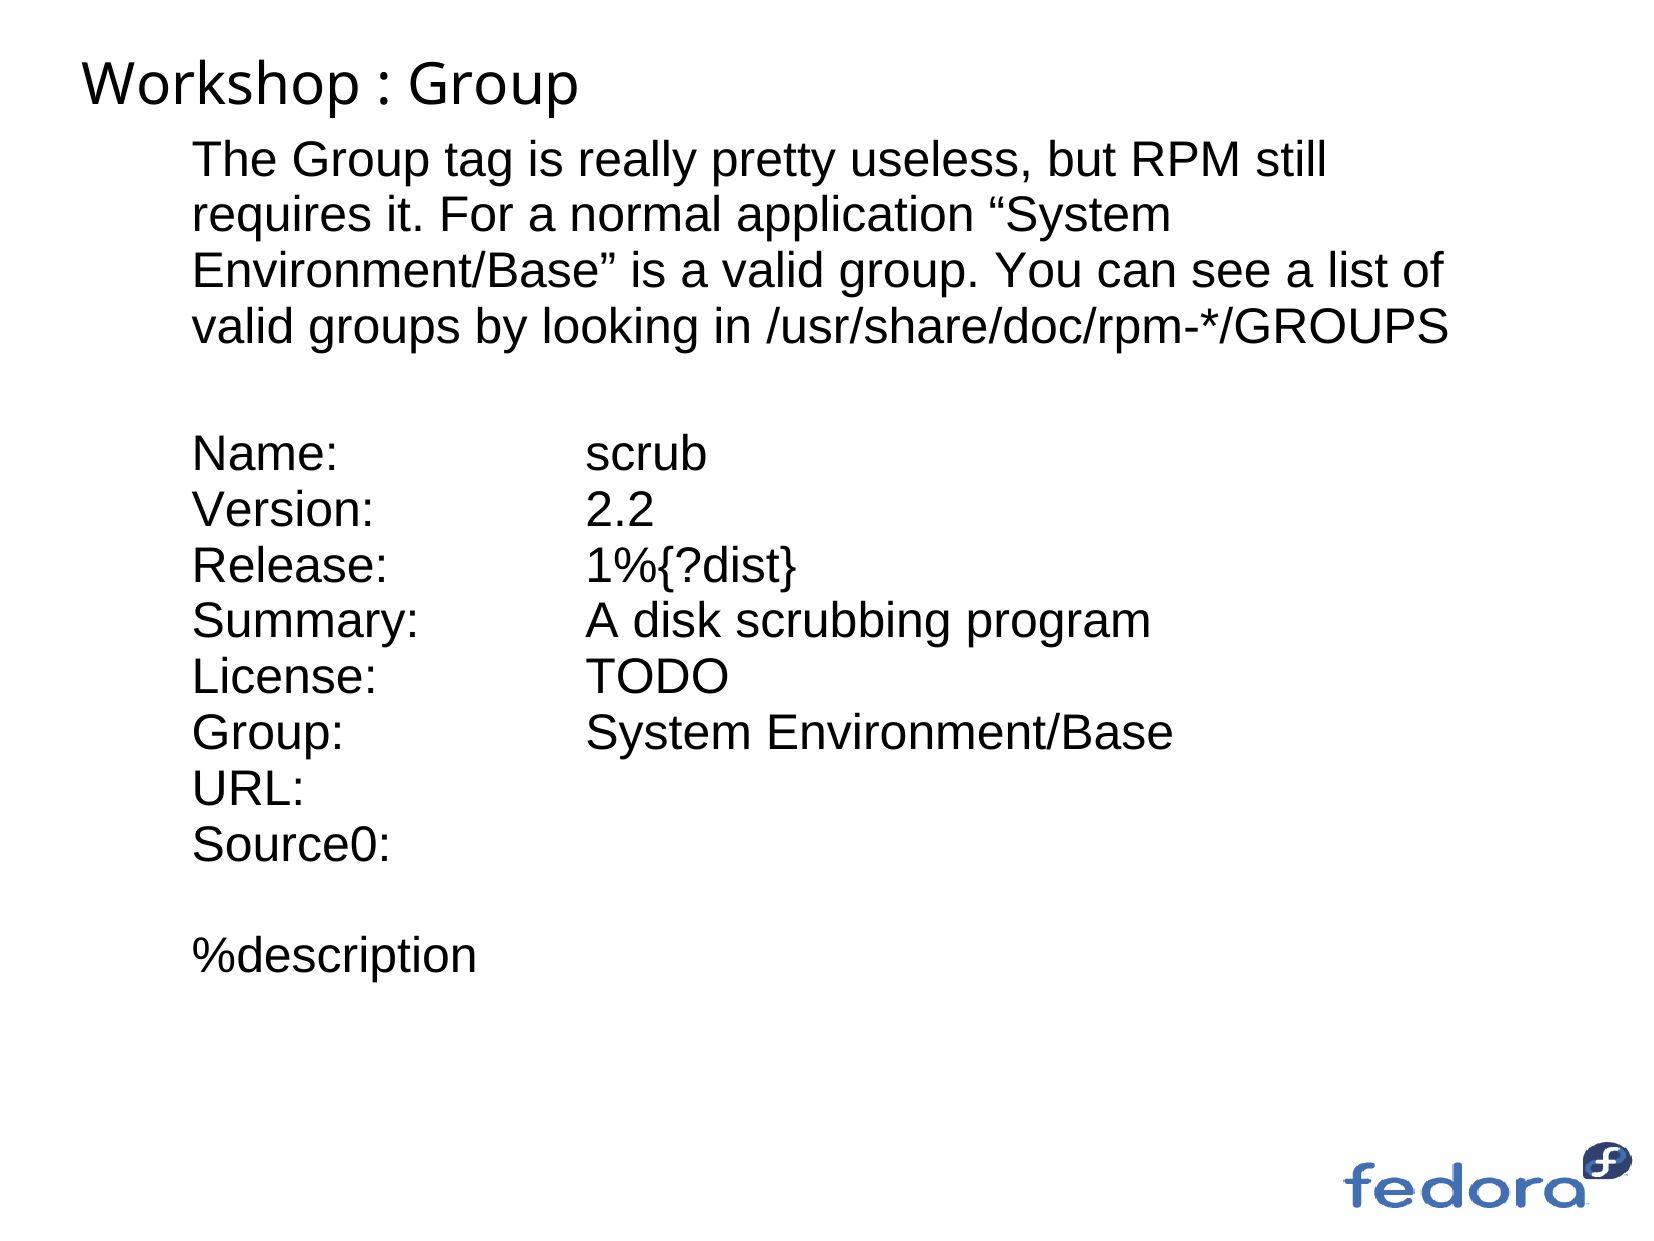

# Workshop : Group
The Group tag is really pretty useless, but RPM still requires it. For a normal application “System Environment/Base” is a valid group. You can see a list of valid groups by looking in /usr/share/doc/rpm-*/GROUPS
Name:		scrub
Version:		2.2
Release:		1%{?dist}
Summary:		A disk scrubbing program
License:		TODO
Group:		System Environment/Base
URL:
Source0:
%description